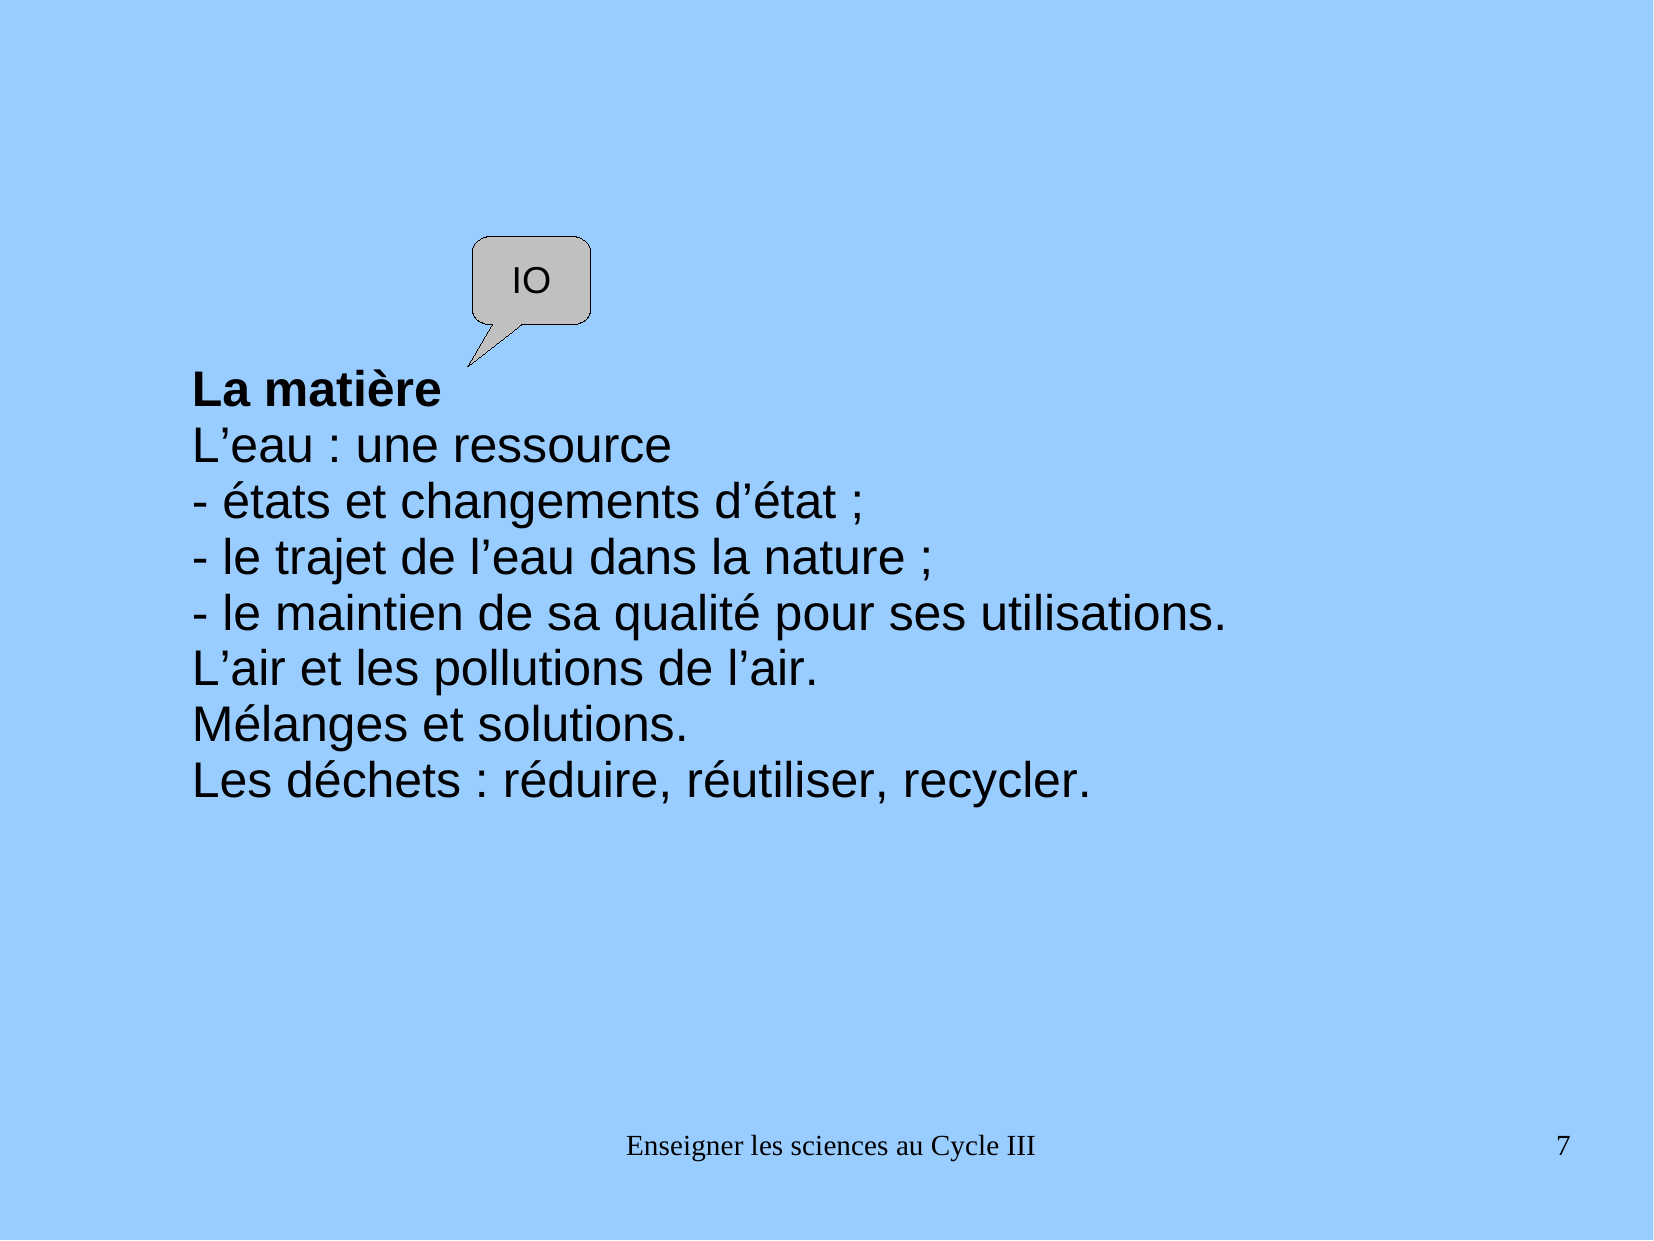

IO
La matière
L’eau : une ressource
- états et changements d’état ;
- le trajet de l’eau dans la nature ;
- le maintien de sa qualité pour ses utilisations.
L’air et les pollutions de l’air.
Mélanges et solutions.
Les déchets : réduire, réutiliser, recycler.
 Enseigner les sciences au Cycle III
7